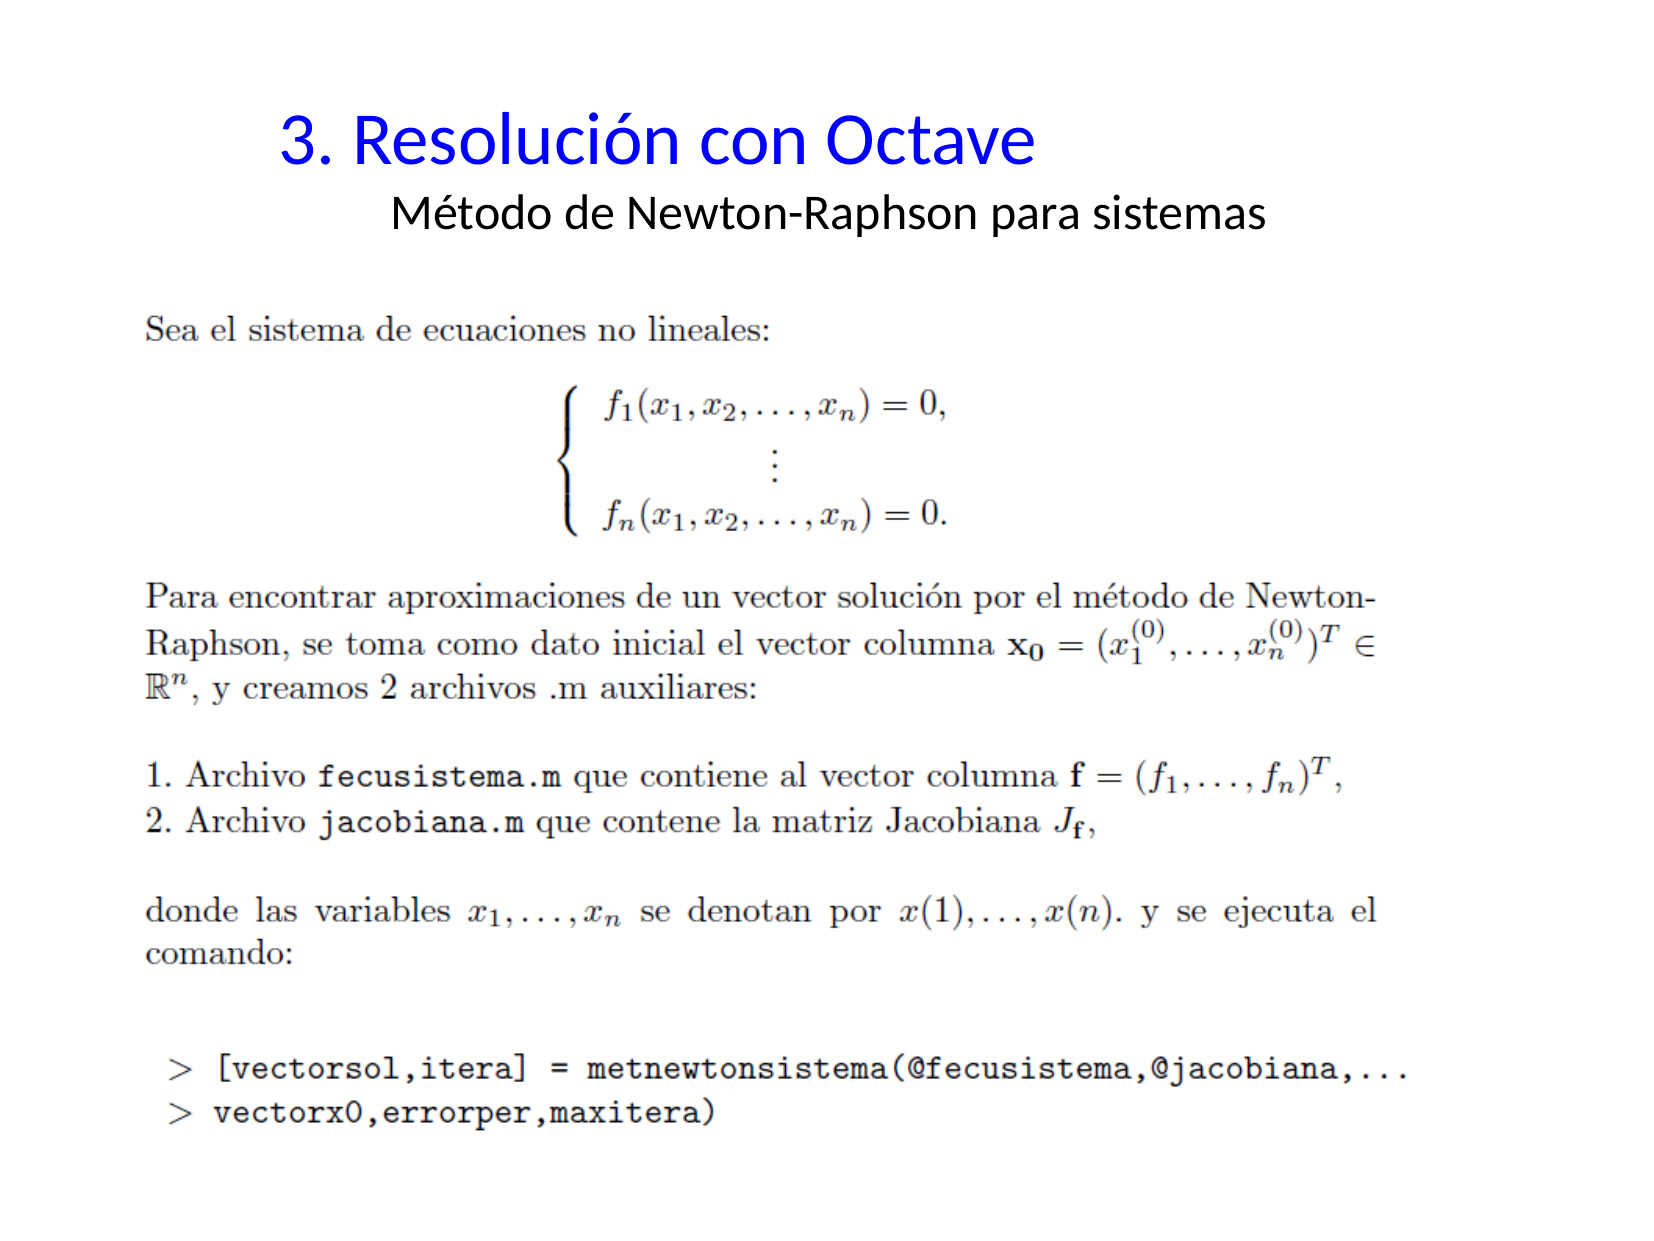

3. Resolución con Octave
 Método de Newton-Raphson para sistemas